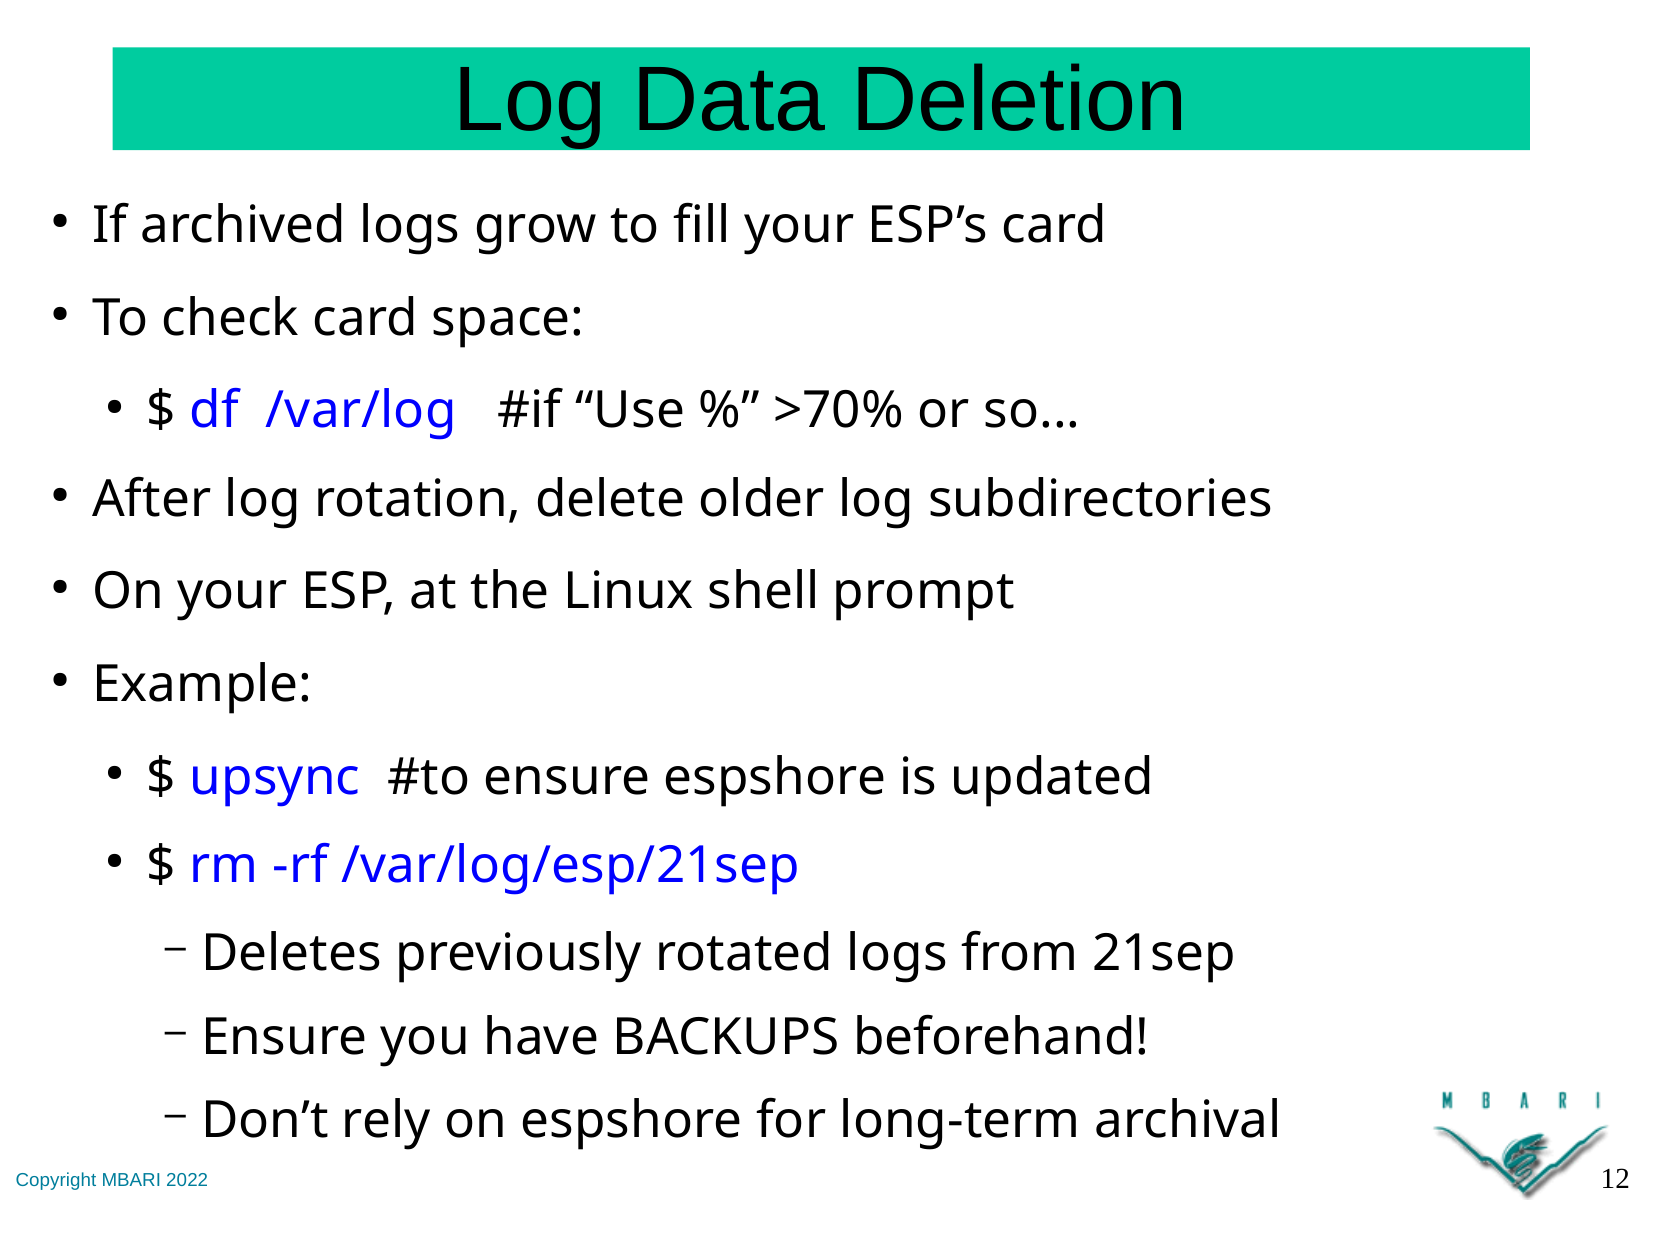

# Log Data Deletion
If archived logs grow to fill your ESP’s card
To check card space:
$ df /var/log #if “Use %” >70% or so...
After log rotation, delete older log subdirectories
On your ESP, at the Linux shell prompt
Example:
$ upsync #to ensure espshore is updated
$ rm -rf /var/log/esp/21sep
Deletes previously rotated logs from 21sep
Ensure you have BACKUPS beforehand!
Don’t rely on espshore for long-term archival